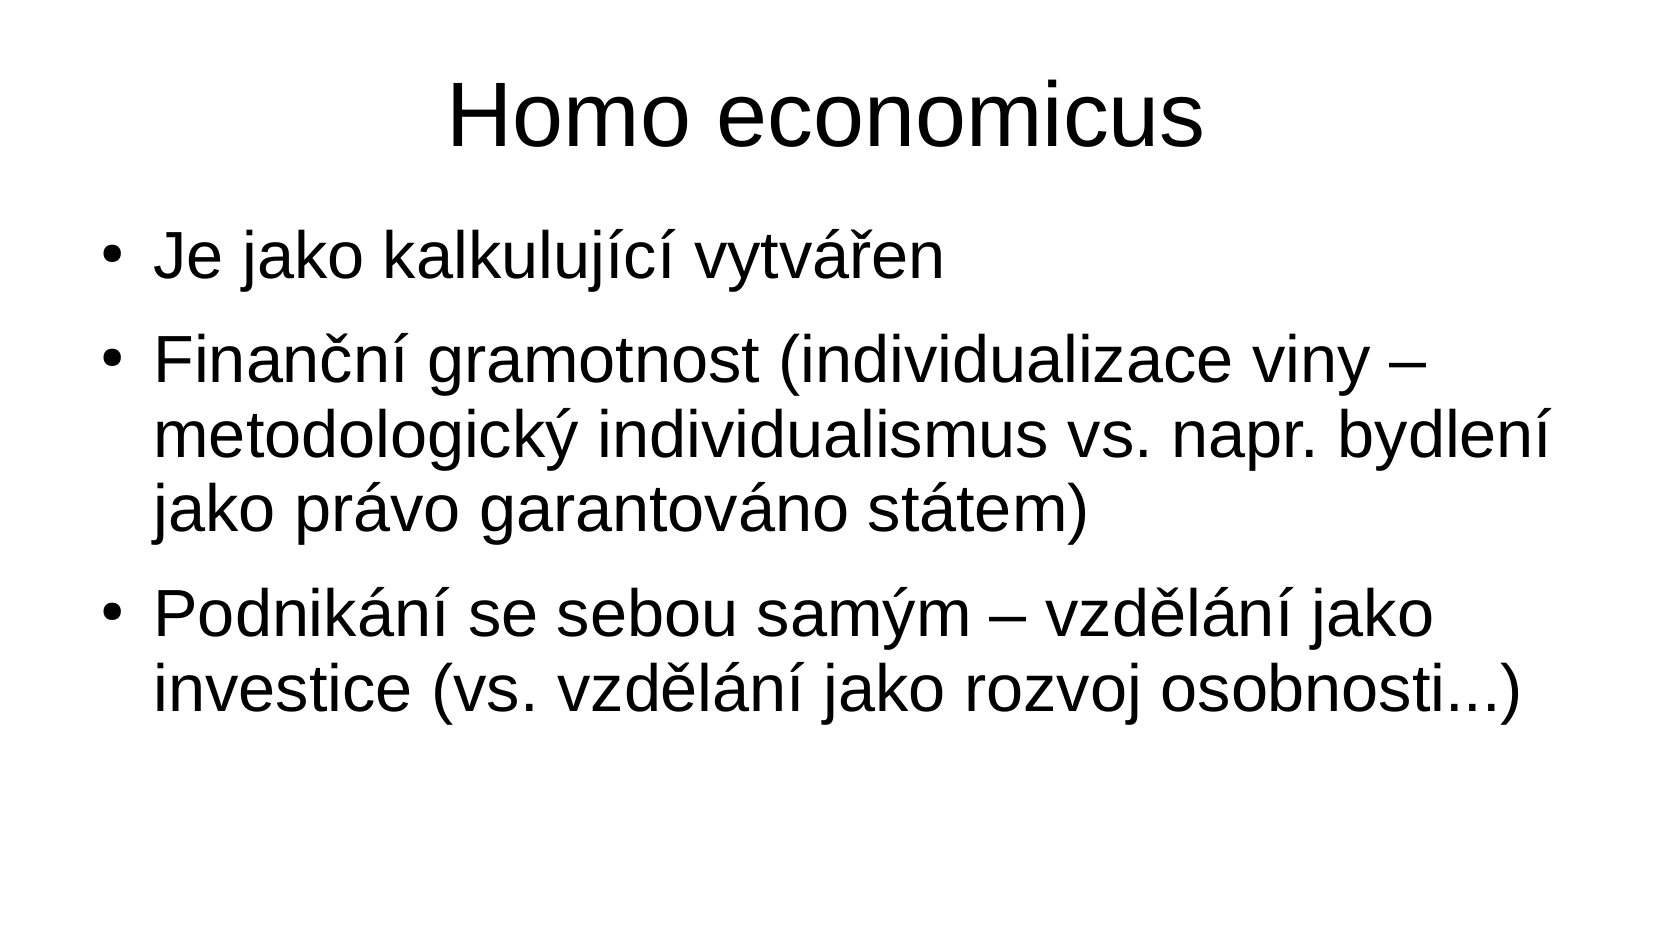

# Homo economicus
Je jako kalkulující vytvářen
Finanční gramotnost (individualizace viny – metodologický individualismus vs. napr. bydlení jako právo garantováno státem)
Podnikání se sebou samým – vzdělání jako investice (vs. vzdělání jako rozvoj osobnosti...)